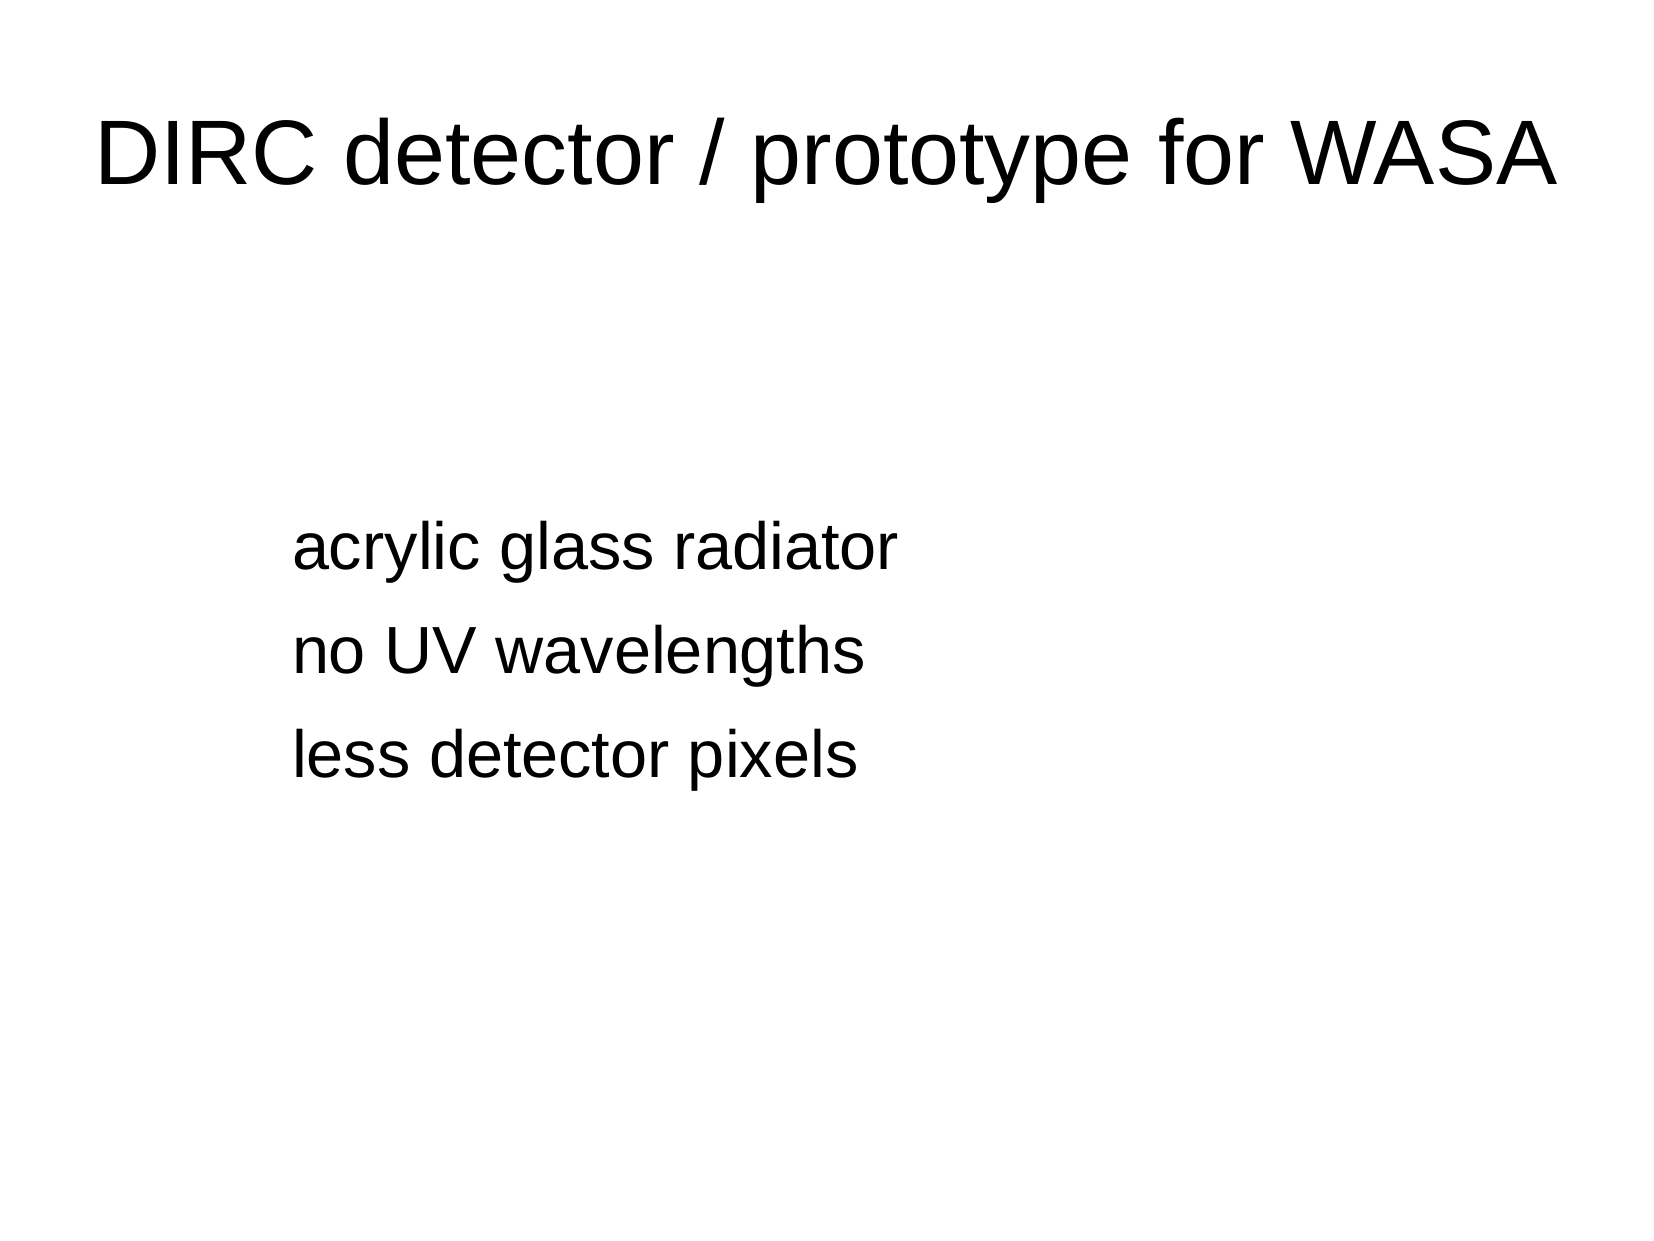

# DIRC detector / prototype for WASA
acrylic glass radiator
no UV wavelengths
less detector pixels